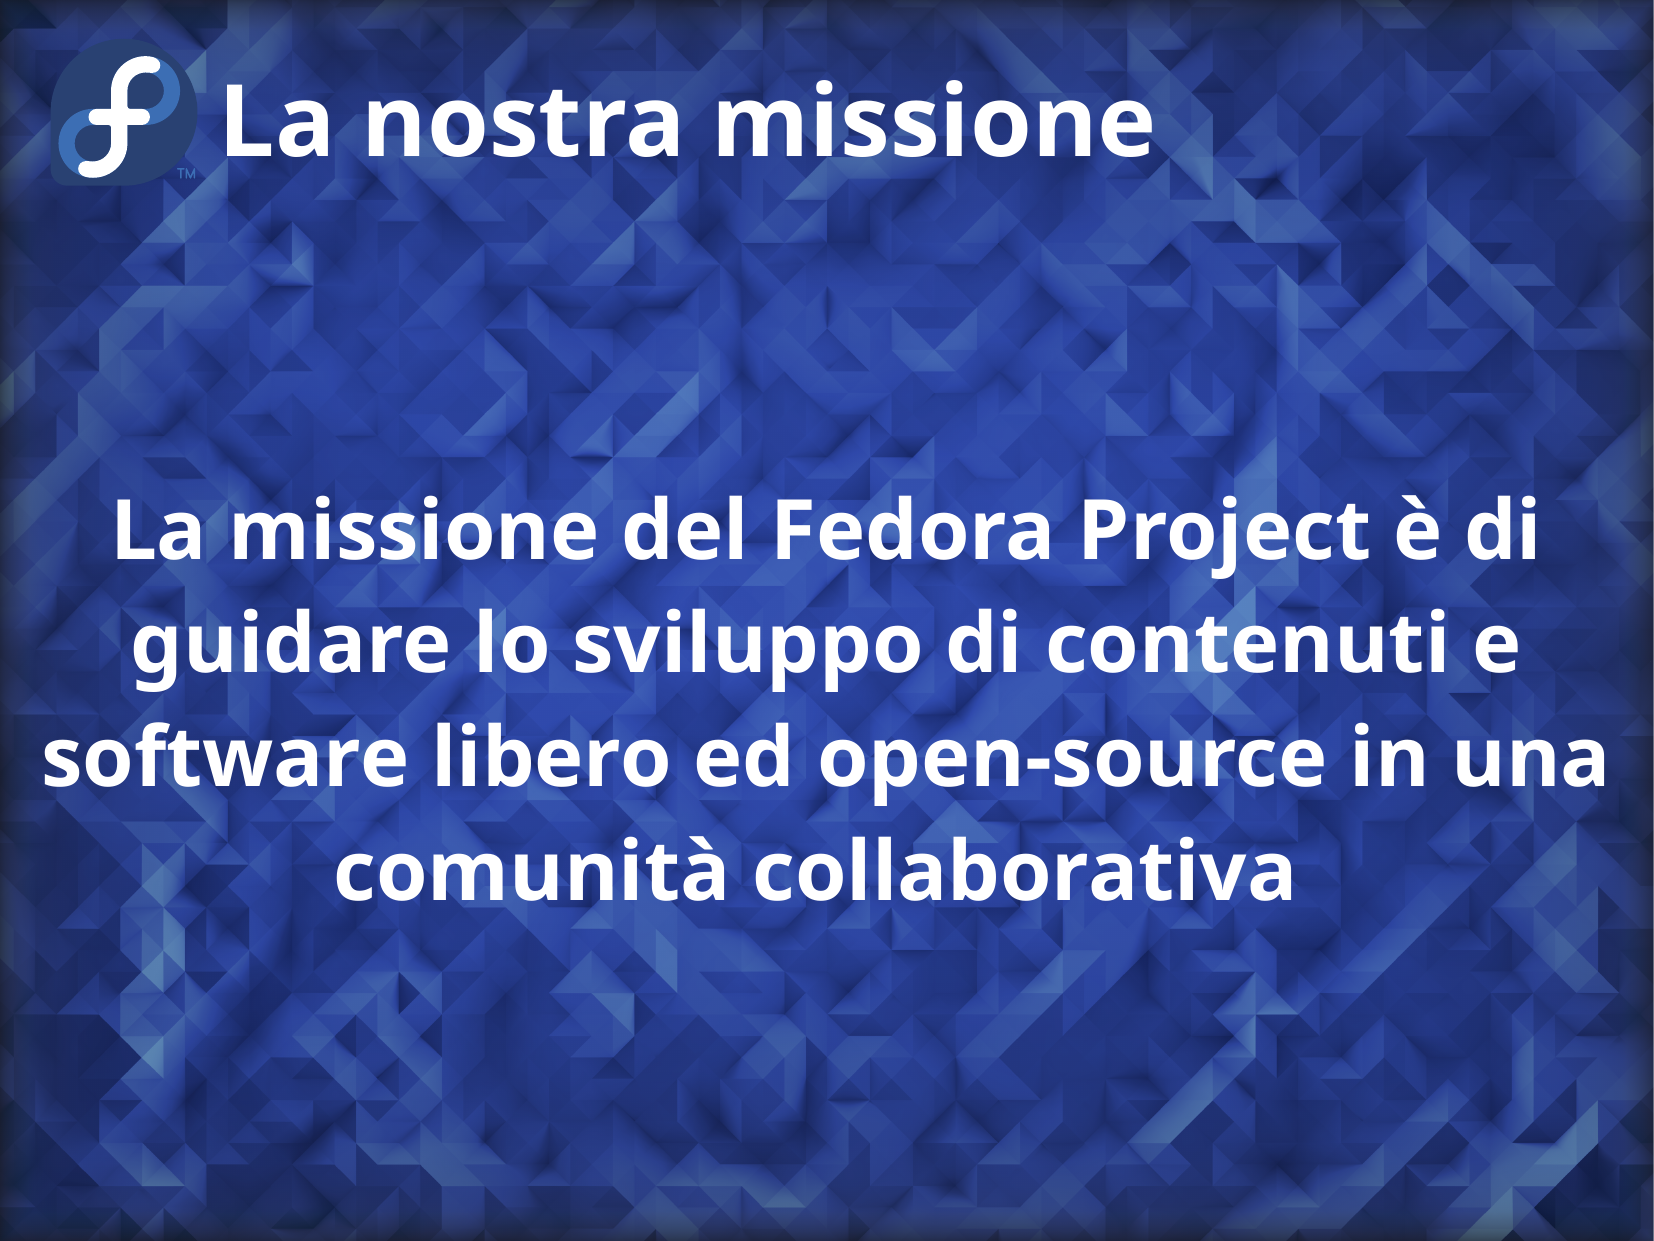

# La nostra missione
La missione del Fedora Project è di guidare lo sviluppo di contenuti e software libero ed open-source in una comunità collaborativa